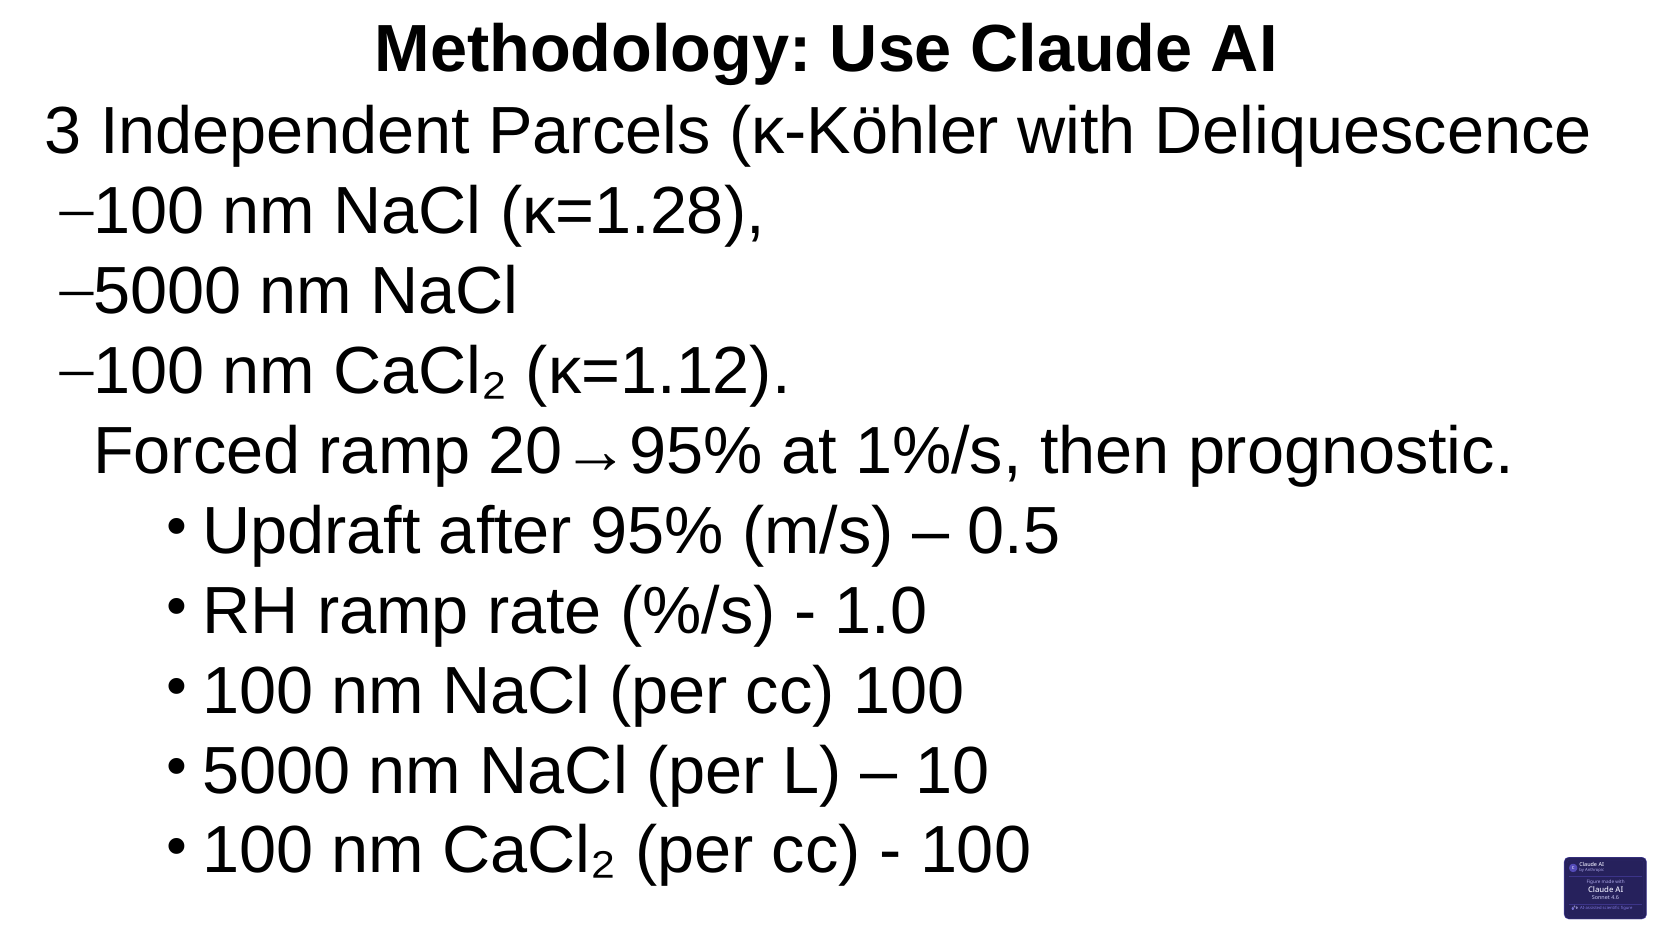

# Methodology: Use Claude AI
3 Independent Parcels (κ-Köhler with Deliquescence
100 nm NaCl (κ=1.28),
5000 nm NaCl
100 nm CaCl₂ (κ=1.12).
Forced ramp 20→95% at 1%/s, then prognostic.
Updraft after 95% (m/s) – 0.5
RH ramp rate (%/s) - 1.0
100 nm NaCl (per cc) 100
5000 nm NaCl (per L) – 10
100 nm CaCl₂ (per cc) - 100